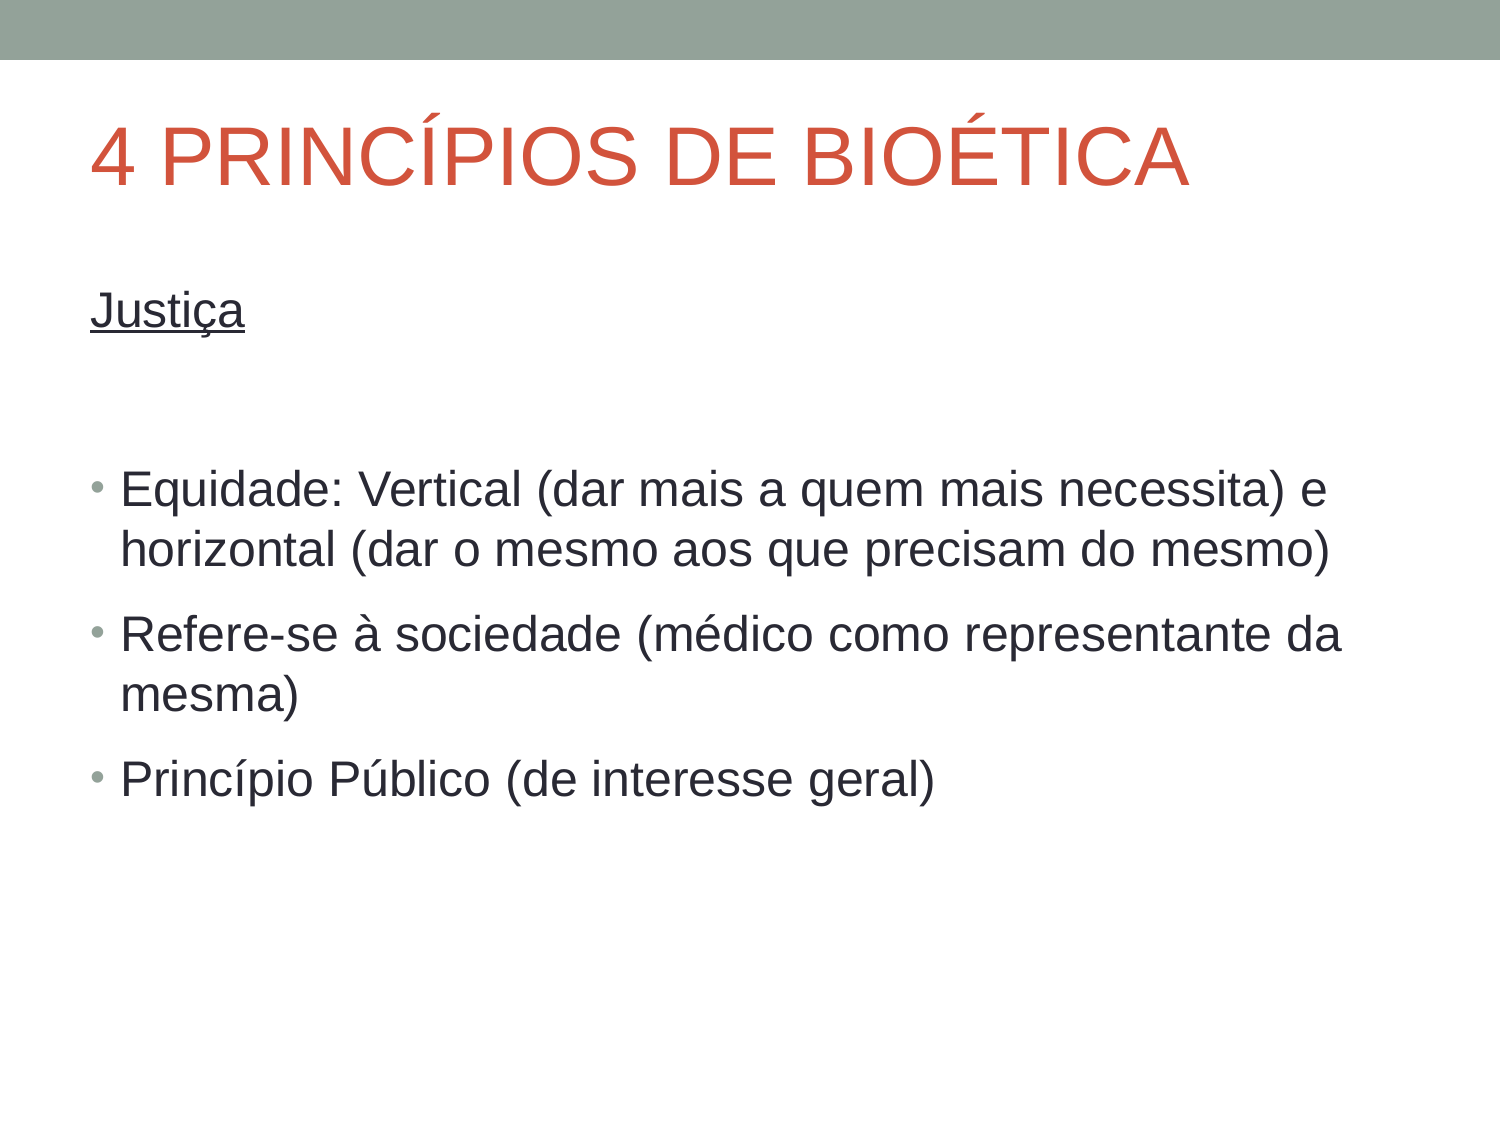

# 4 PRINCÍPIOS DE BIOÉTICA
Justiça
Equidade: Vertical (dar mais a quem mais necessita) e horizontal (dar o mesmo aos que precisam do mesmo)
Refere-se à sociedade (médico como representante da mesma)
Princípio Público (de interesse geral)